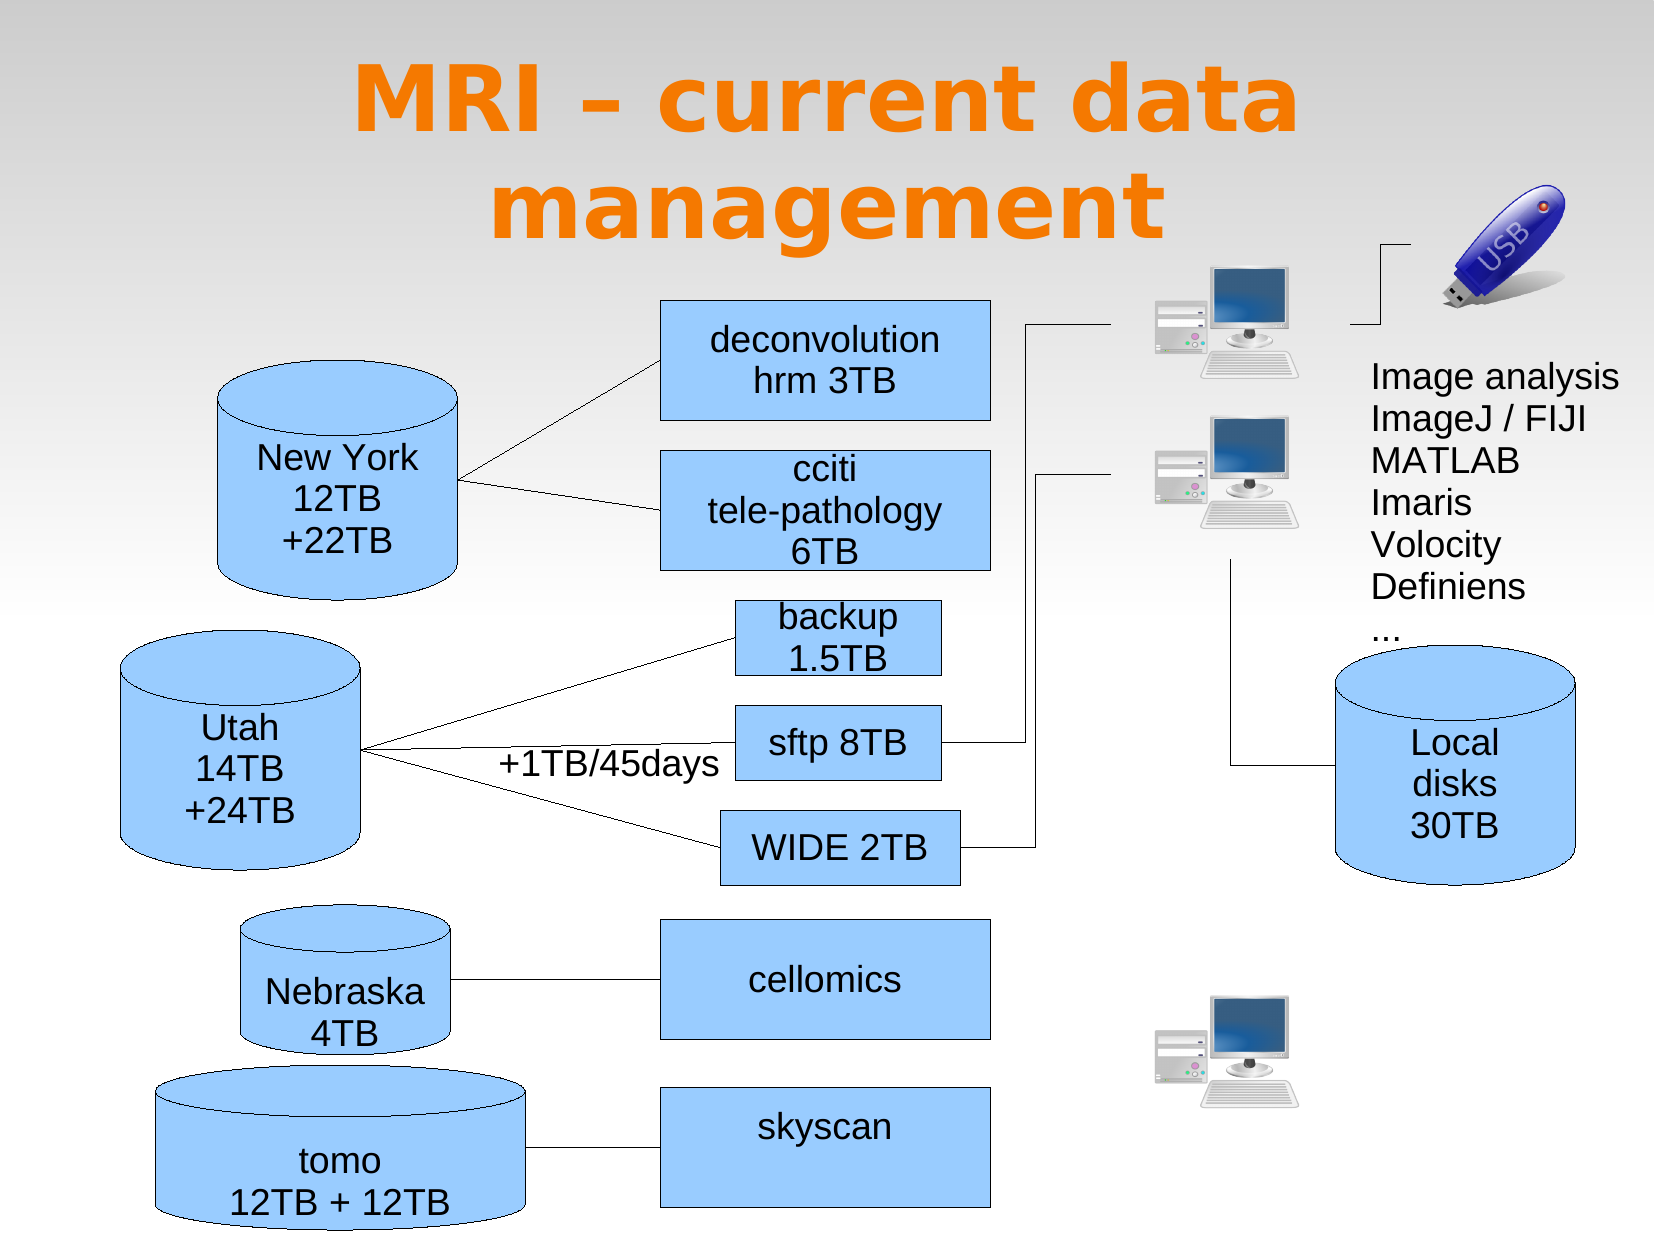

# MRI – current data management
deconvolution
hrm 3TB
Image analysis
ImageJ / FIJI
MATLAB
Imaris
Volocity
Definiens
...
New York
12TB
+22TB
cciti
tele-pathology 6TB
backup 1.5TB
Utah
14TB
+24TB
Local
disks
30TB
sftp 8TB
+1TB/45days
WIDE 2TB
Nebraska
4TB
cellomics
tomo
12TB + 12TB
skyscan